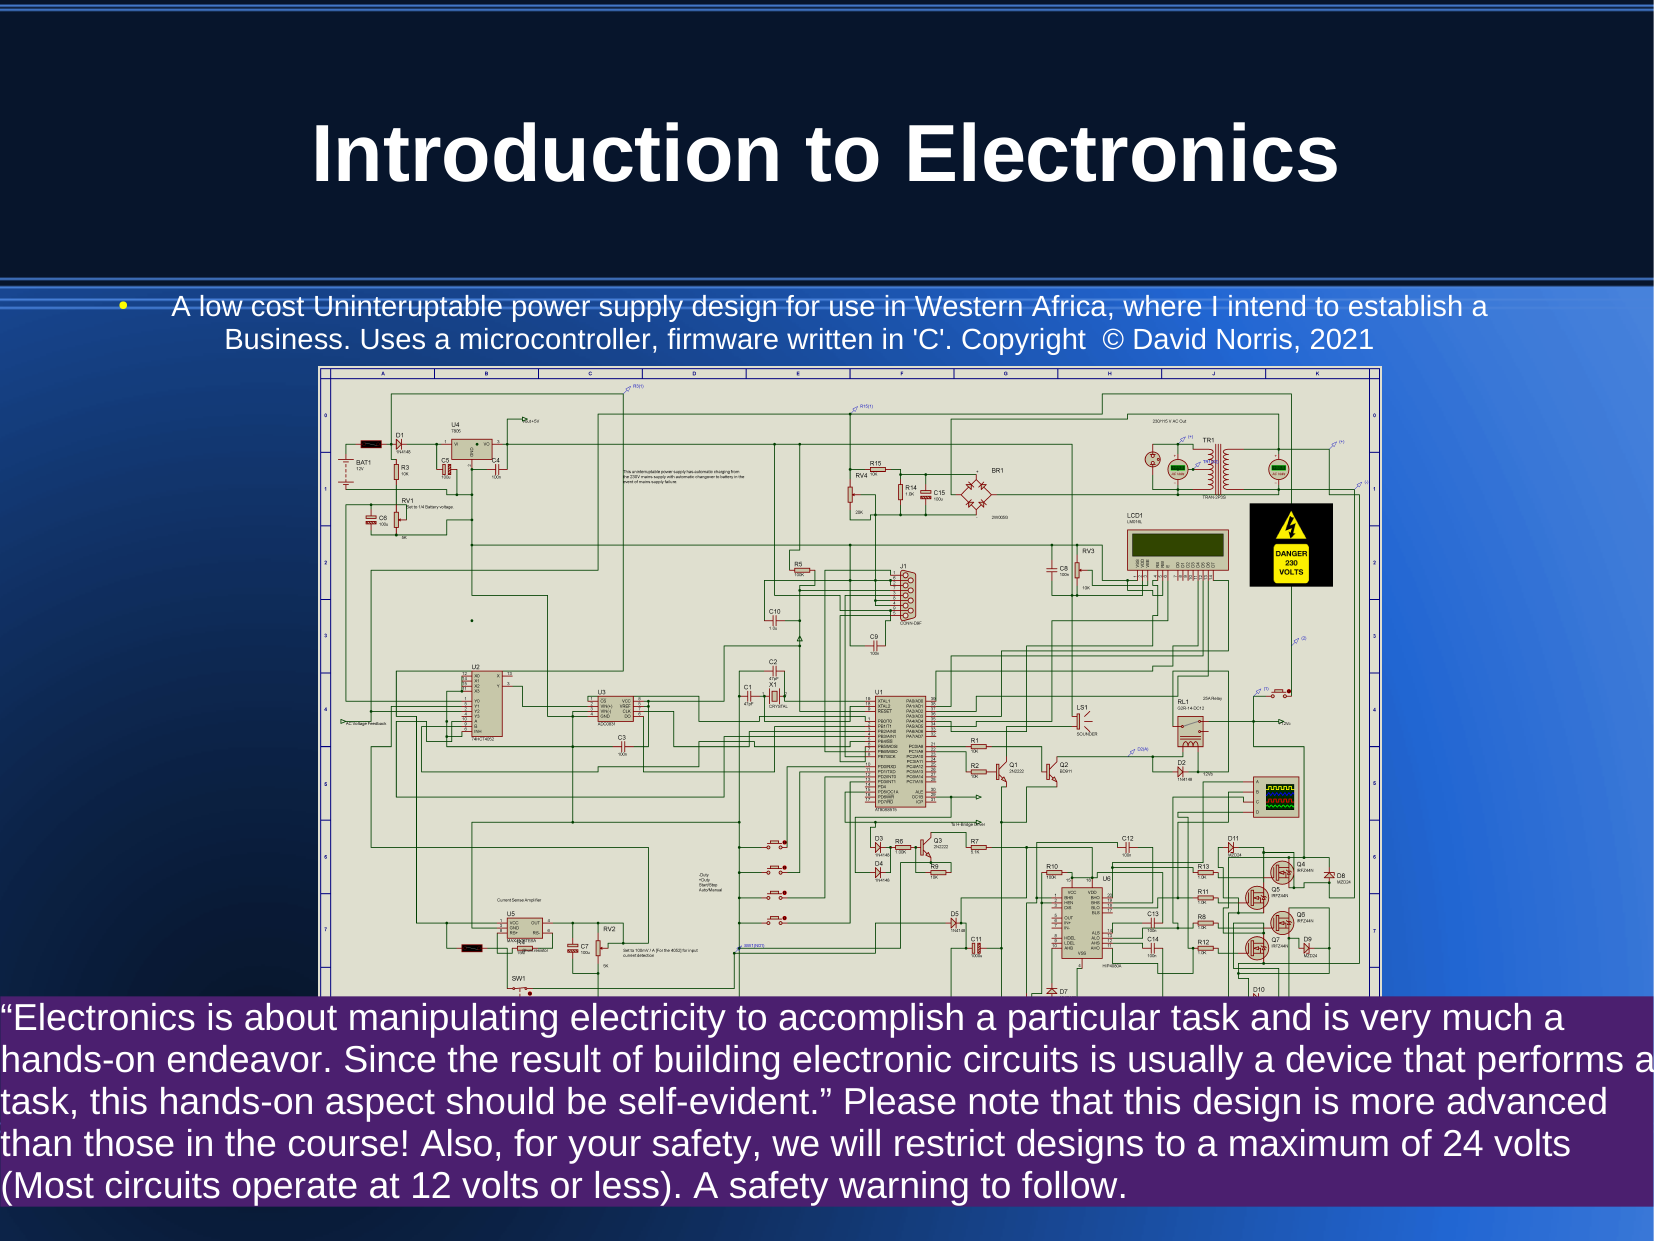

# Introduction to Electronics
A low cost Uninteruptable power supply design for use in Western Africa, where I intend to establish a Business. Uses a microcontroller, firmware written in 'C'. Copyright © David Norris, 2021
“Electronics is about manipulating electricity to accomplish a particular task and is very much a hands-on endeavor. Since the result of building electronic circuits is usually a device that performs a task, this hands-on aspect should be self-evident.” Please note that this design is more advanced than those in the course! Also, for your safety, we will restrict designs to a maximum of 24 volts (Most circuits operate at 12 volts or less). A safety warning to follow.